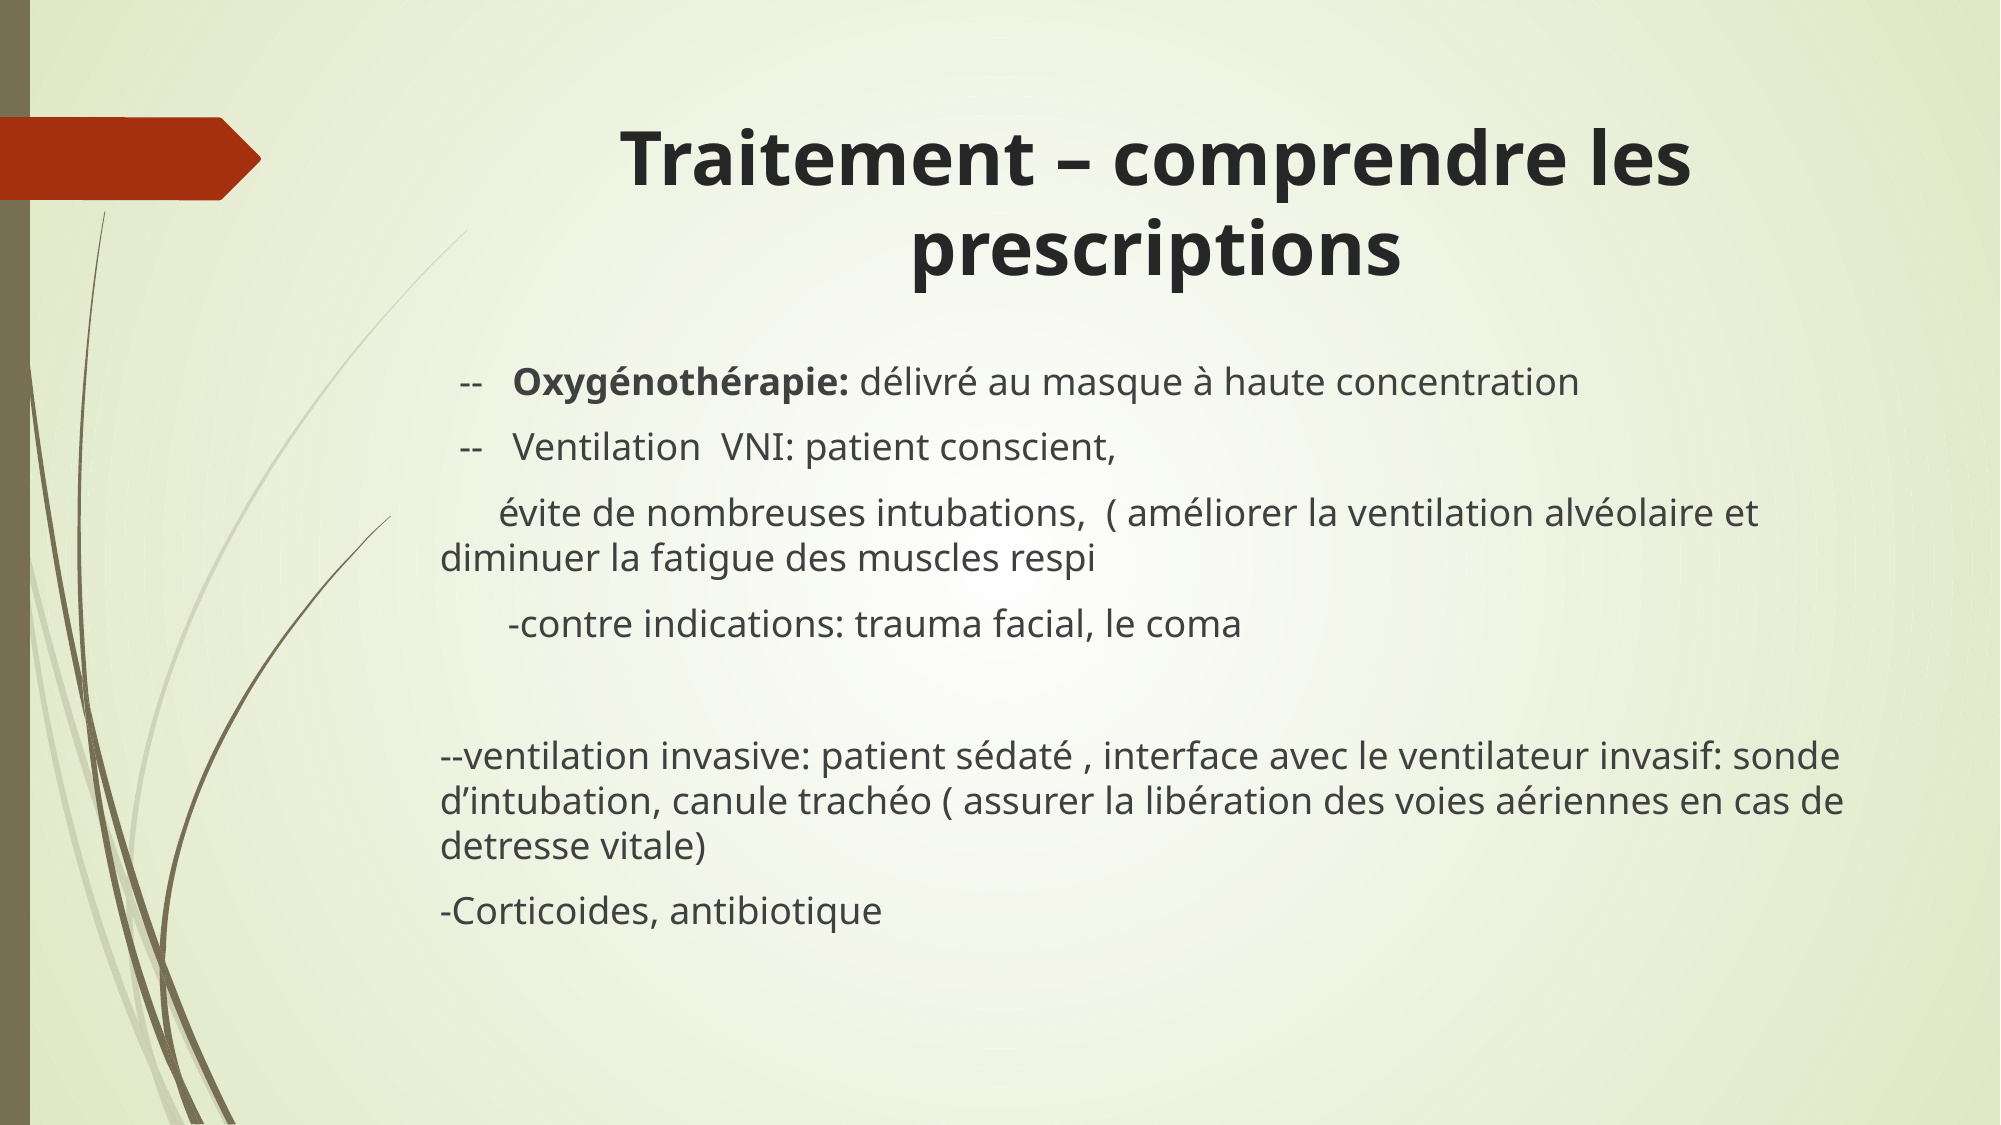

# Traitement – comprendre les prescriptions
 -- Oxygénothérapie: délivré au masque à haute concentration
 -- Ventilation VNI: patient conscient,
 évite de nombreuses intubations, ( améliorer la ventilation alvéolaire et diminuer la fatigue des muscles respi
 -contre indications: trauma facial, le coma
--ventilation invasive: patient sédaté , interface avec le ventilateur invasif: sonde d’intubation, canule trachéo ( assurer la libération des voies aériennes en cas de detresse vitale)
-Corticoides, antibiotique